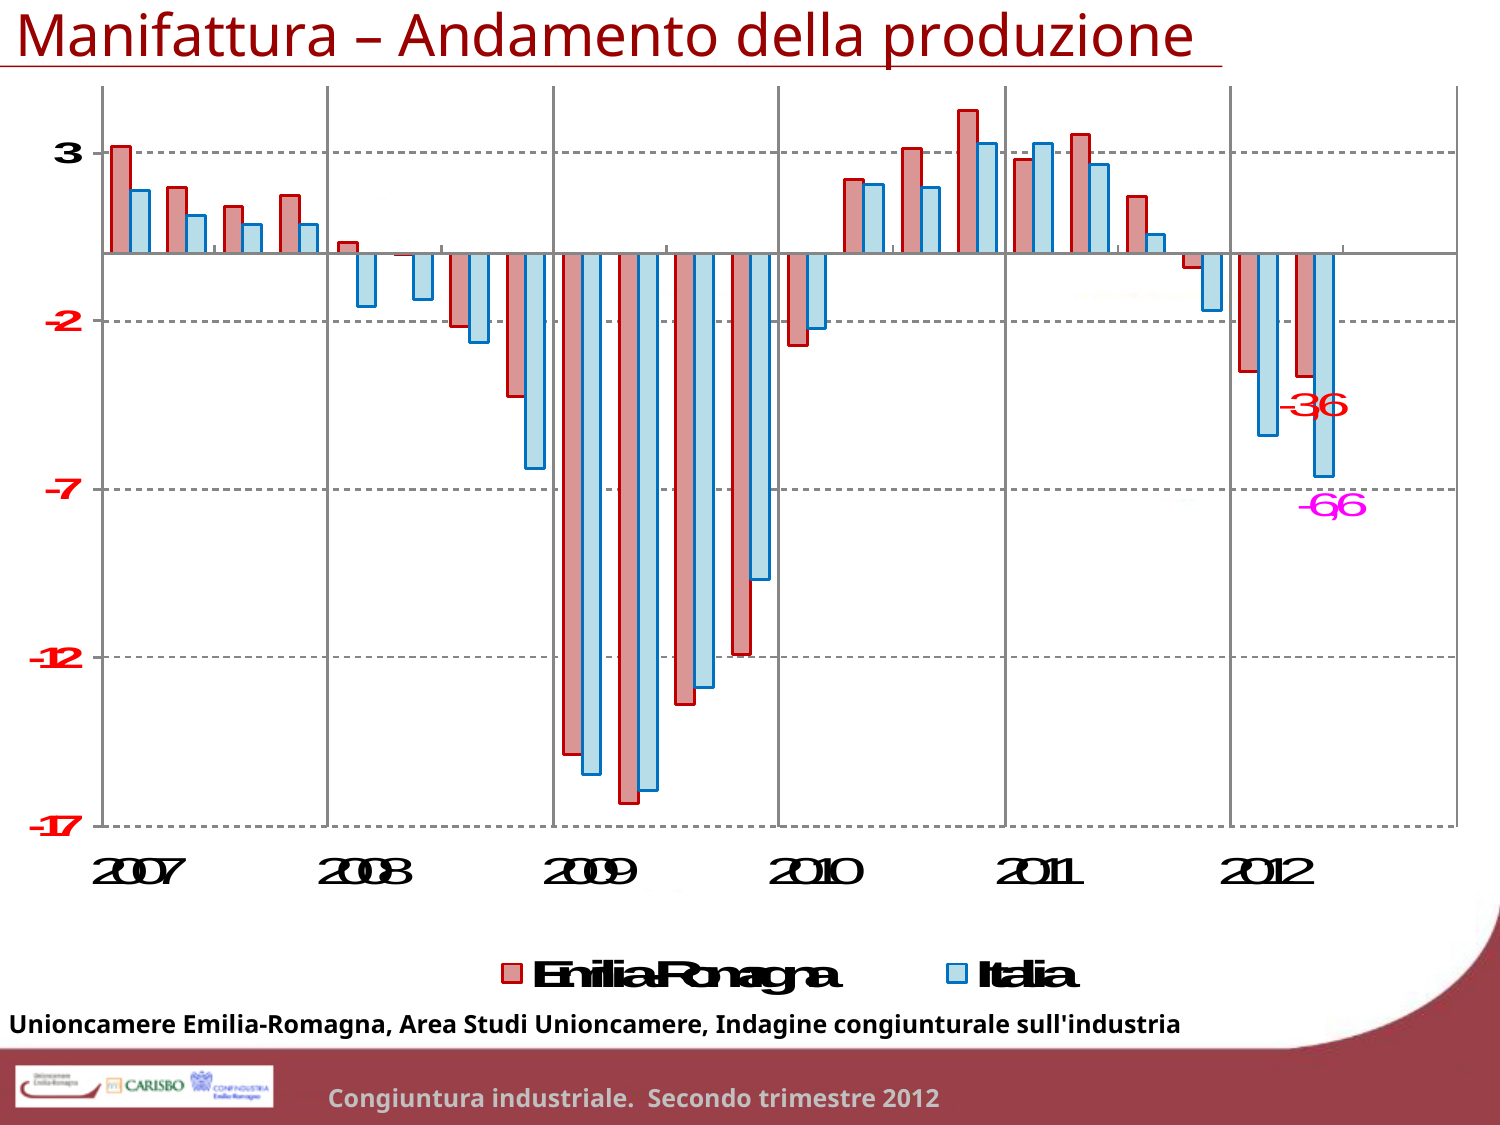

Manifattura – Andamento della produzione
Unioncamere Emilia-Romagna, Area Studi Unioncamere, Indagine congiunturale sull'industria
Congiuntura industriale. Secondo trimestre 2012